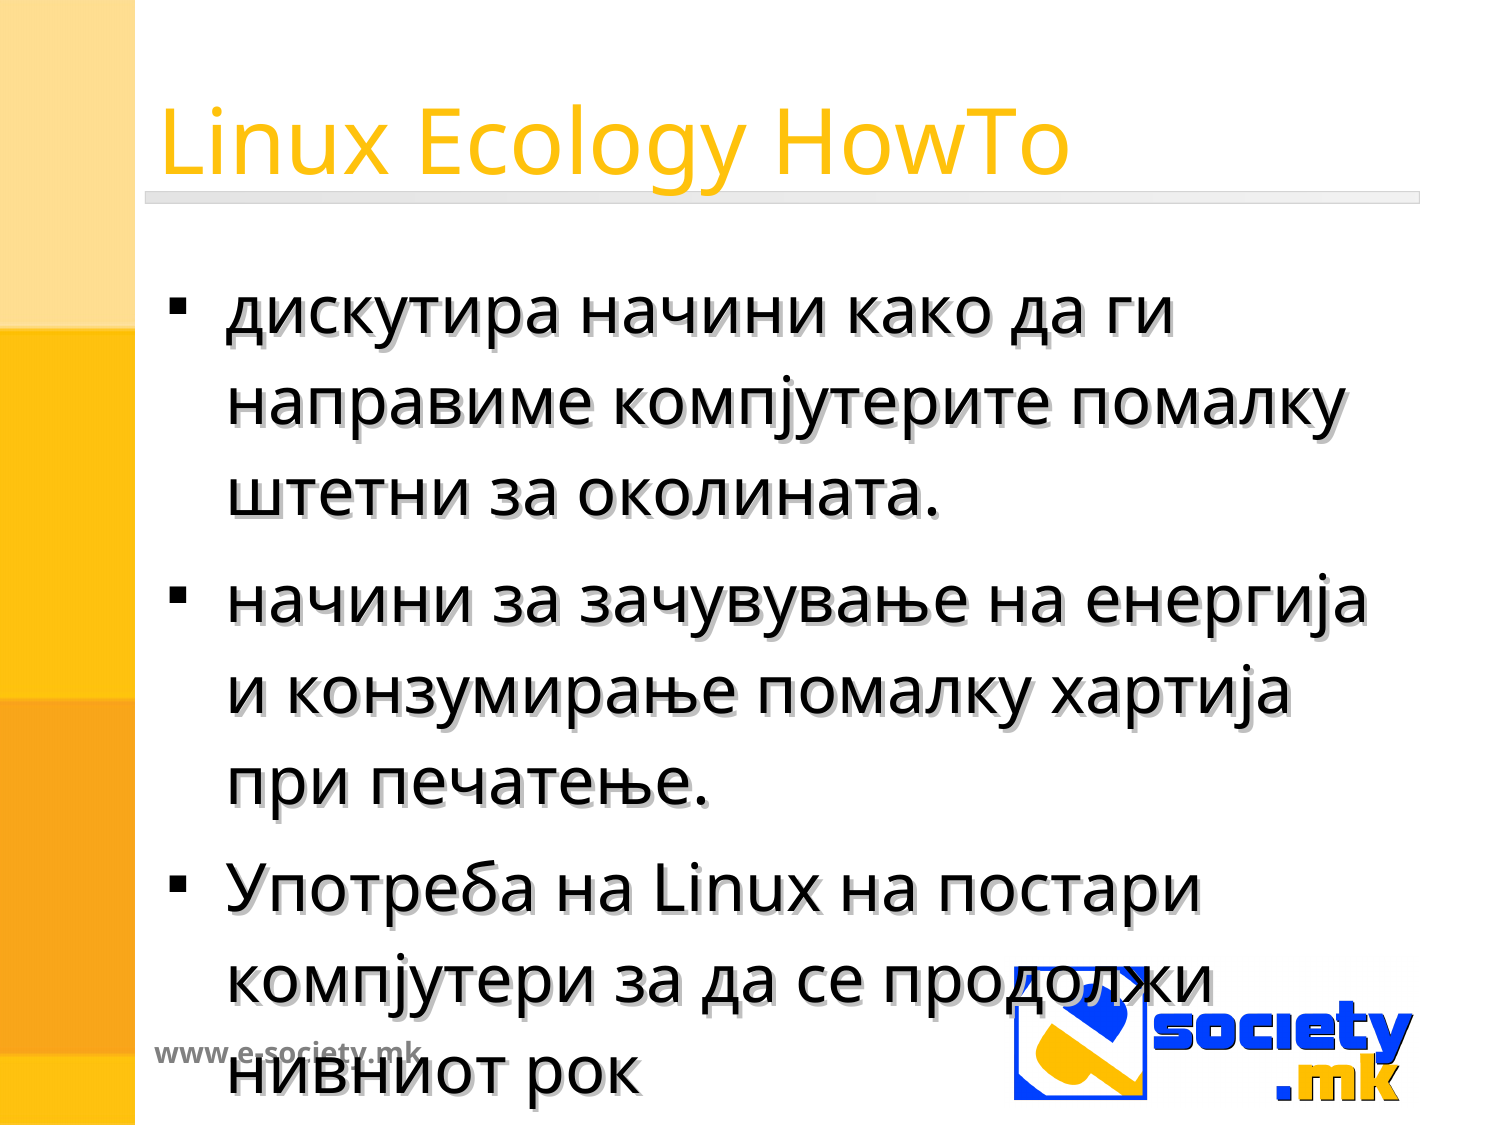

# Linux Ecology HowTo
дискутира начини како да ги направиме компјутерите помалку штетни за околината.
начини за зачувување на енергија и конзумирање помалку хартија при печатење.
Употреба на Linux на постари компјутери за да се продолжи нивниот рок
* http://tldp.org/HOWTO/Ecology-HOWTO/